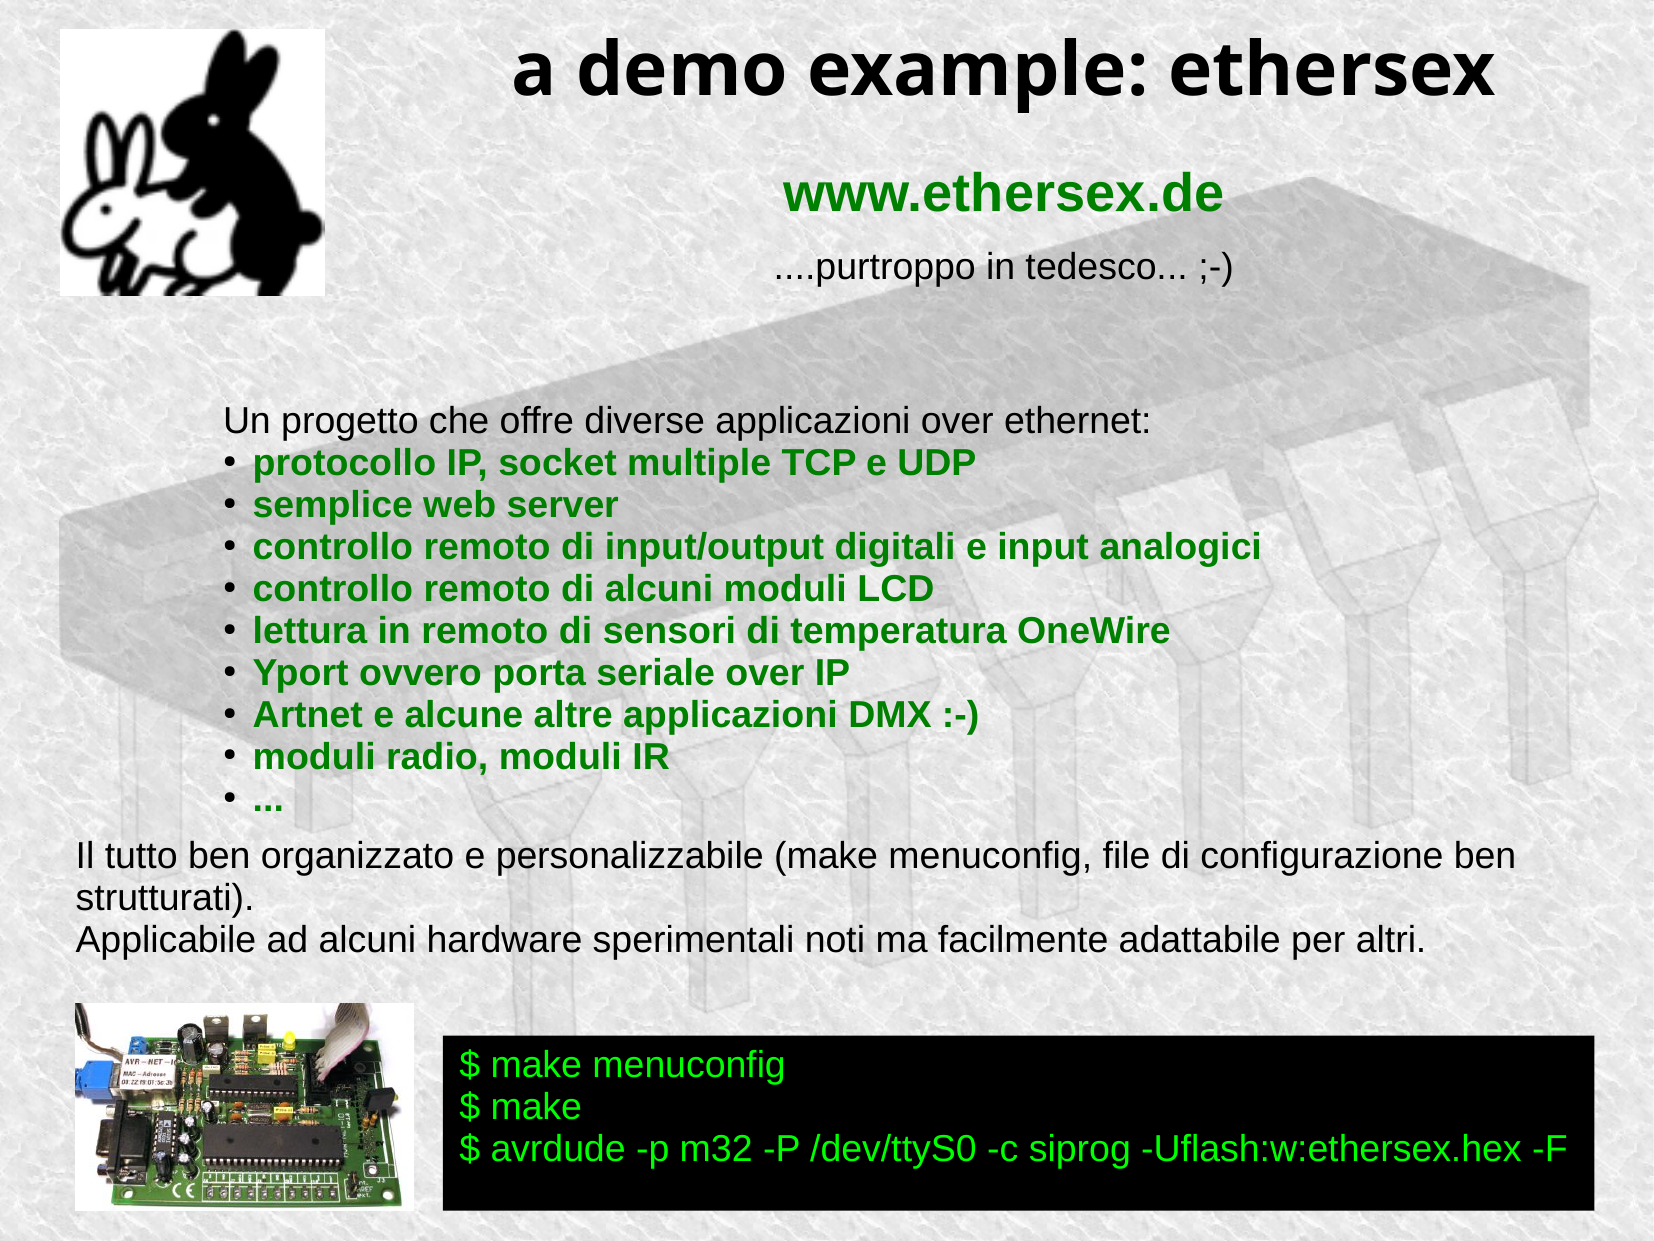

# a demo example: ethersex
www.ethersex.de
....purtroppo in tedesco... ;-)
Un progetto che offre diverse applicazioni over ethernet:
protocollo IP, socket multiple TCP e UDP
semplice web server
controllo remoto di input/output digitali e input analogici
controllo remoto di alcuni moduli LCD
lettura in remoto di sensori di temperatura OneWire
Yport ovvero porta seriale over IP
Artnet e alcune altre applicazioni DMX :-)
moduli radio, moduli IR
...
Il tutto ben organizzato e personalizzabile (make menuconfig, file di configurazione ben strutturati).
Applicabile ad alcuni hardware sperimentali noti ma facilmente adattabile per altri.
$ make menuconfig
$ make
$ avrdude -p m32 -P /dev/ttyS0 -c siprog -Uflash:w:ethersex.hex -F